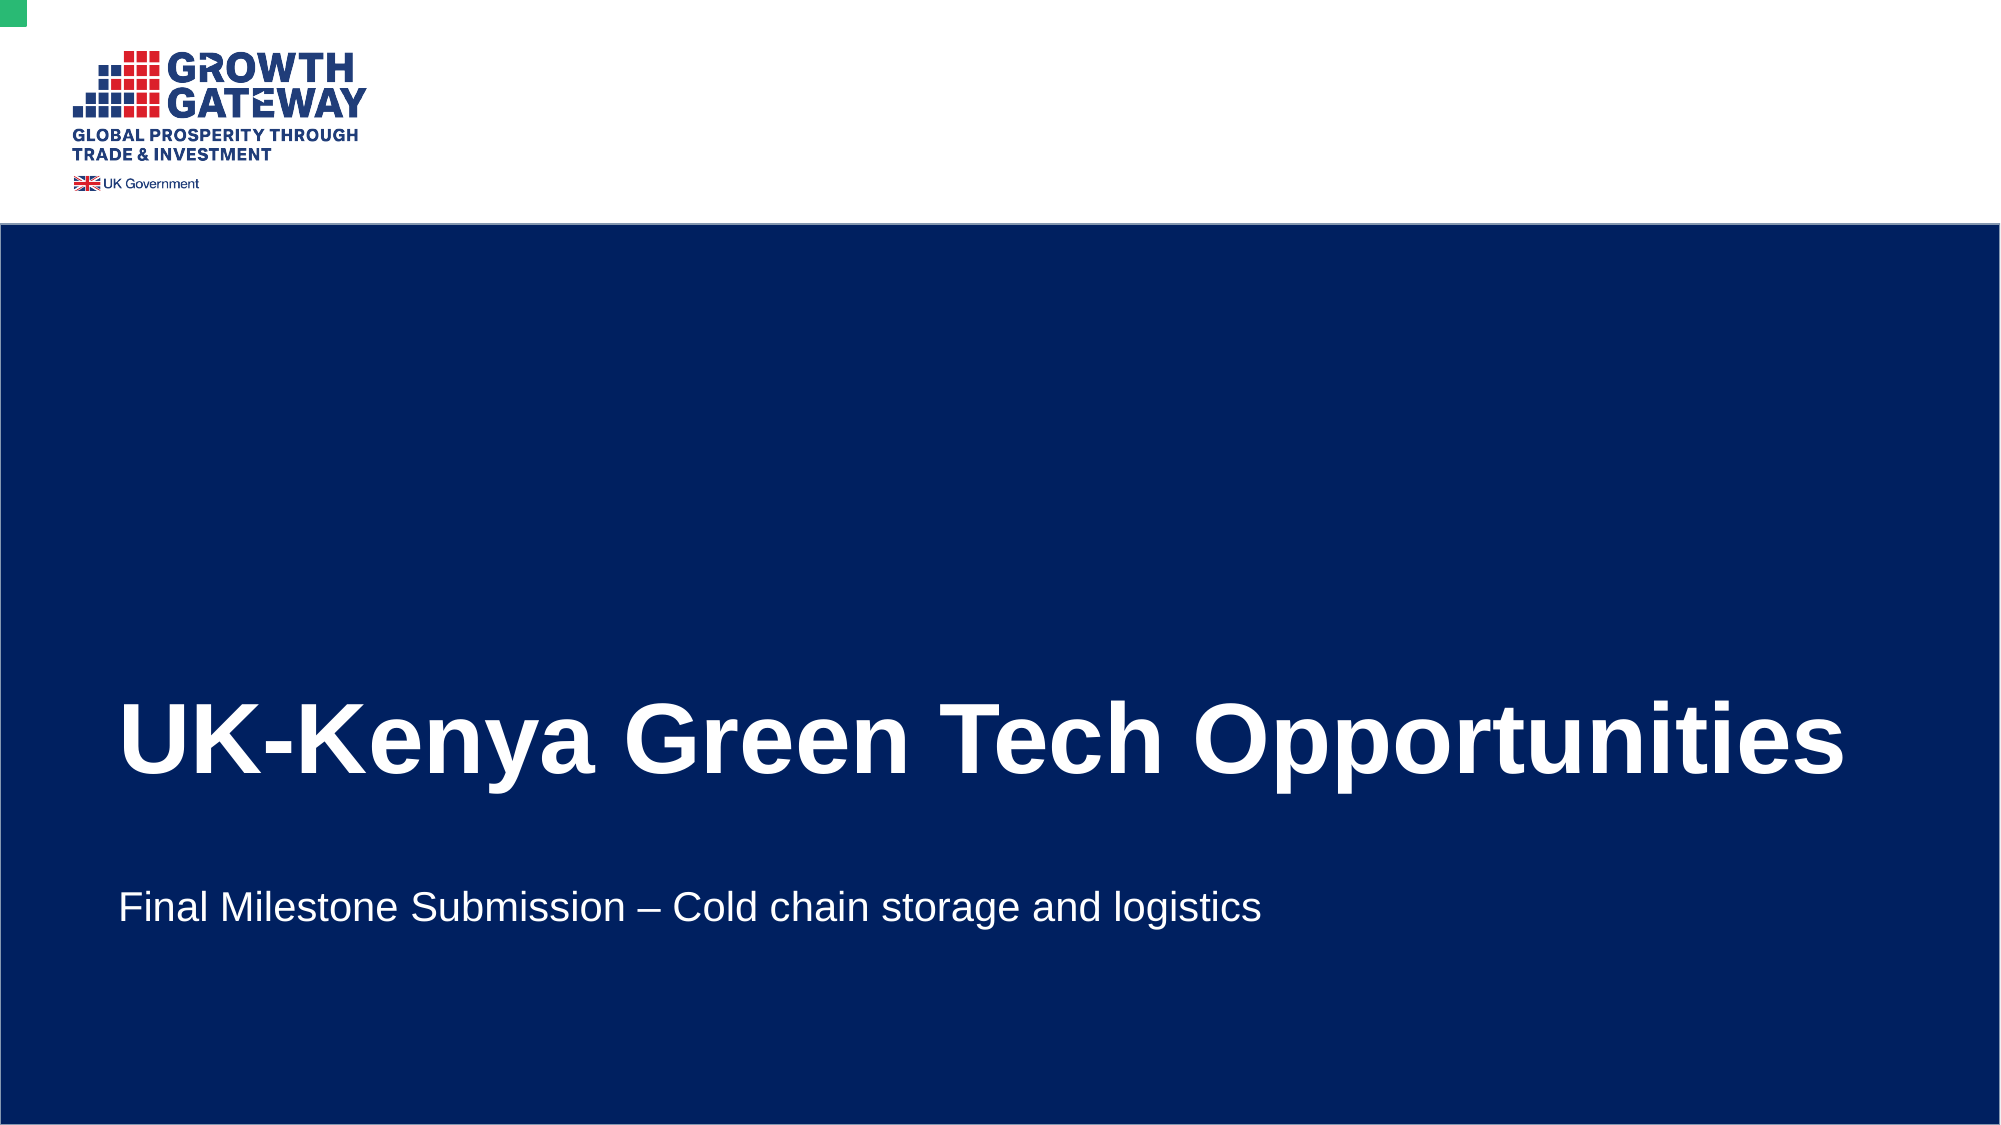

UK-Kenya Green Tech Opportunities
# Final Milestone Submission – Cold chain storage and logistics